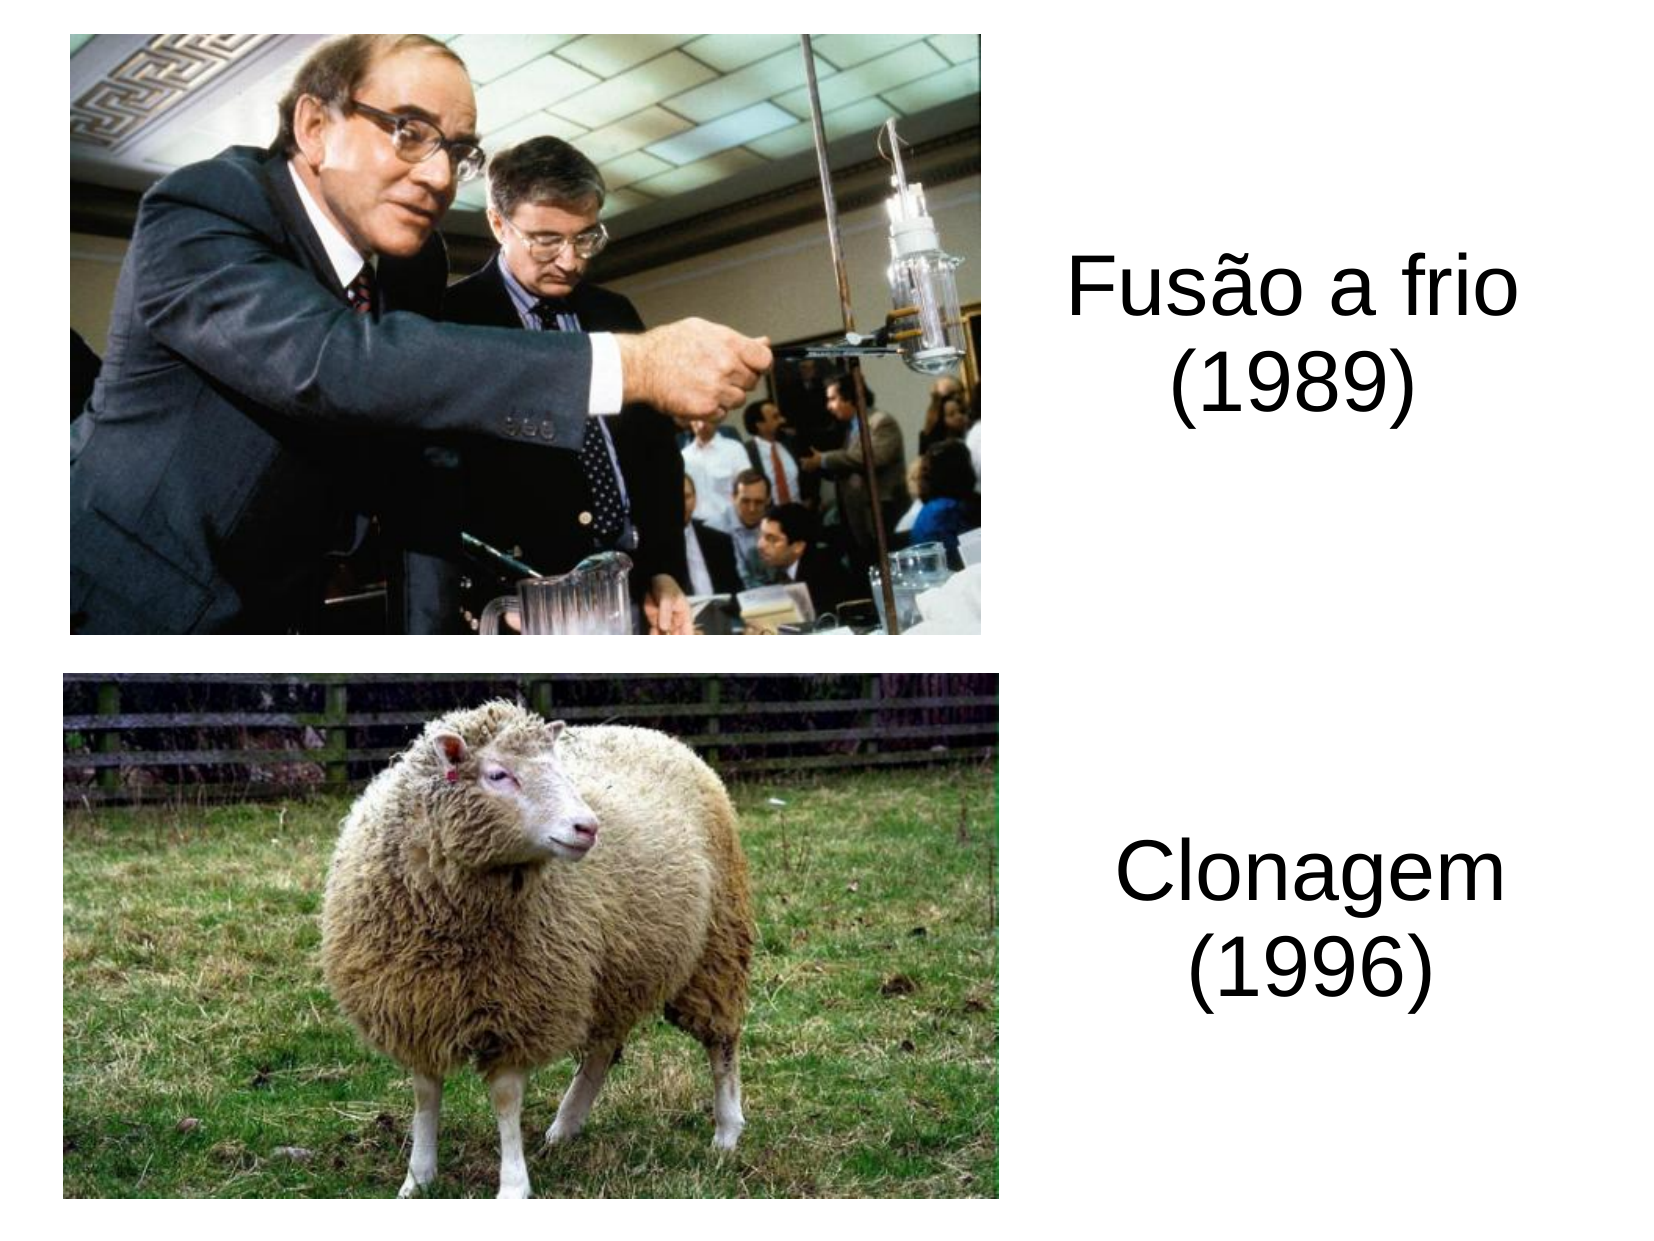

Fusão a frio
(1989)
# Clonagem (1996)